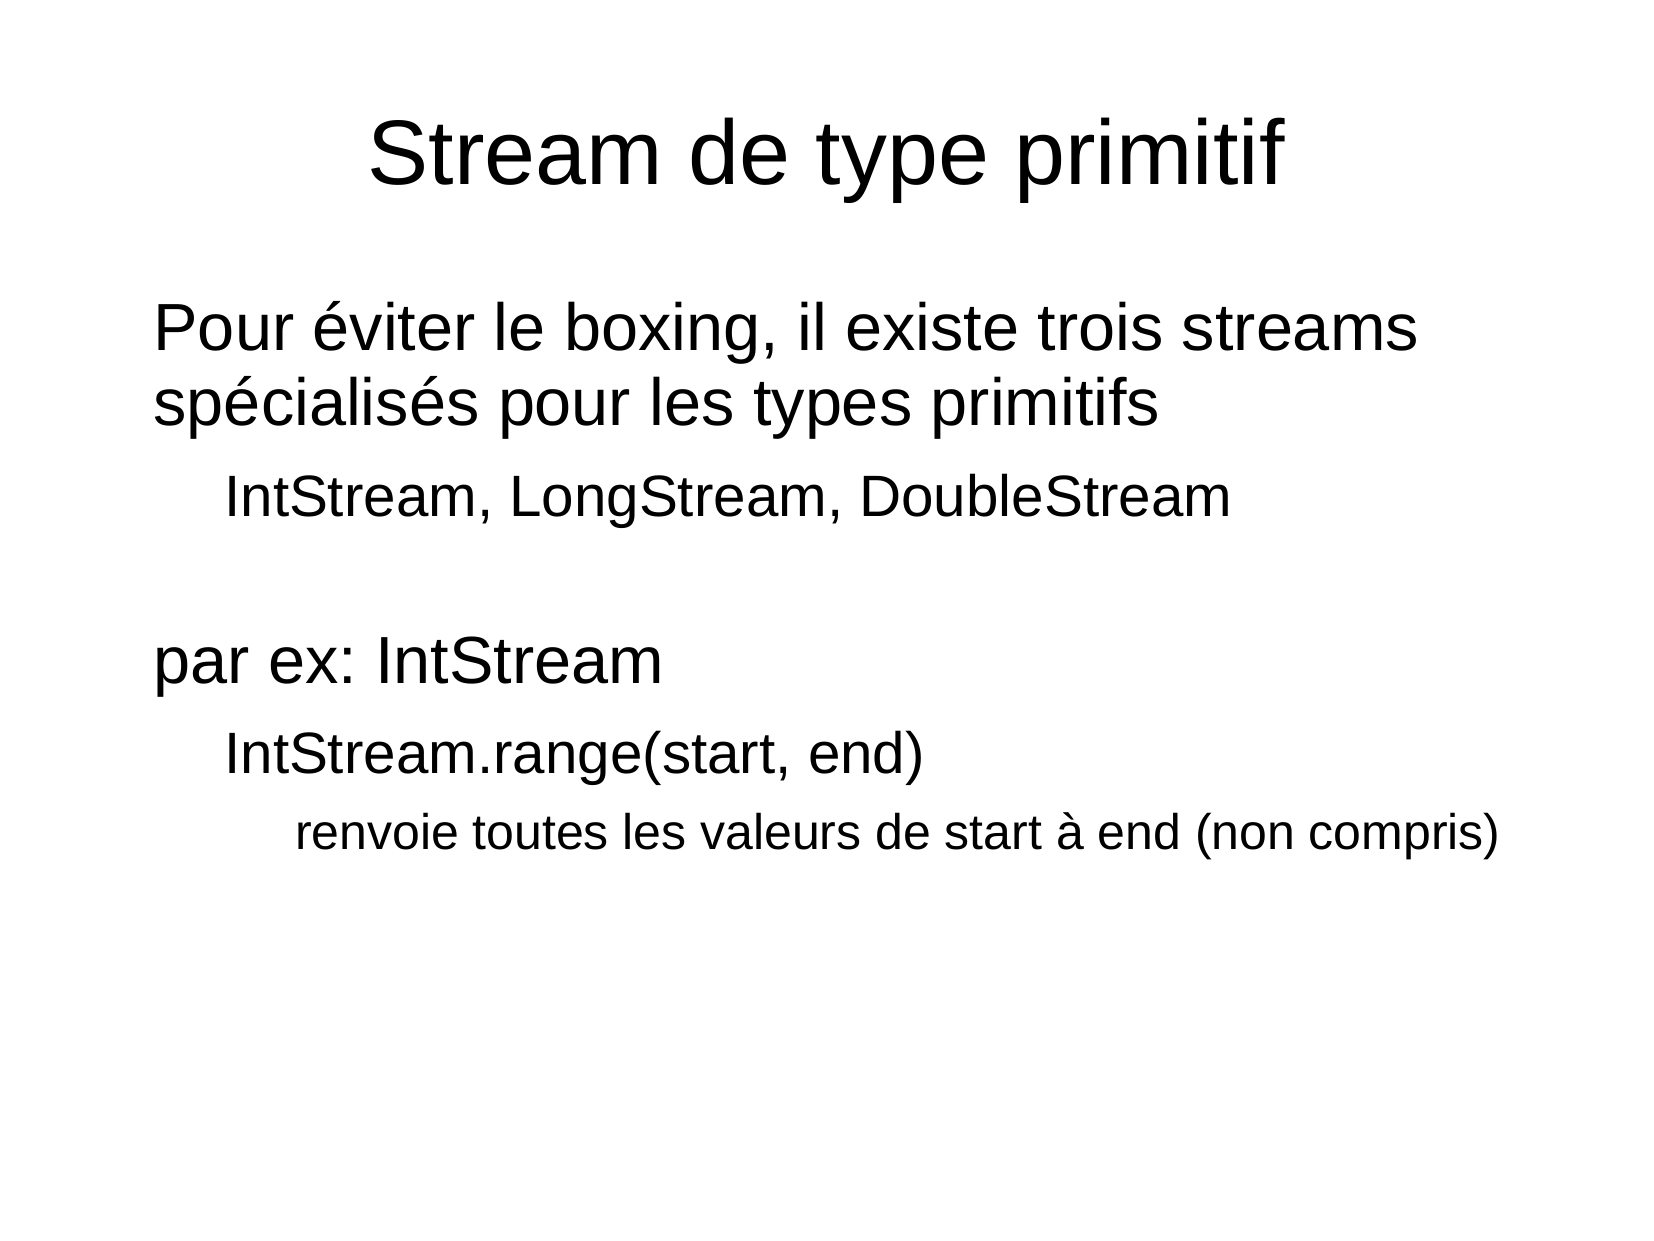

# Stream de type primitif
Pour éviter le boxing, il existe trois streams spécialisés pour les types primitifs
IntStream, LongStream, DoubleStream
par ex: IntStream
IntStream.range(start, end)
renvoie toutes les valeurs de start à end (non compris)